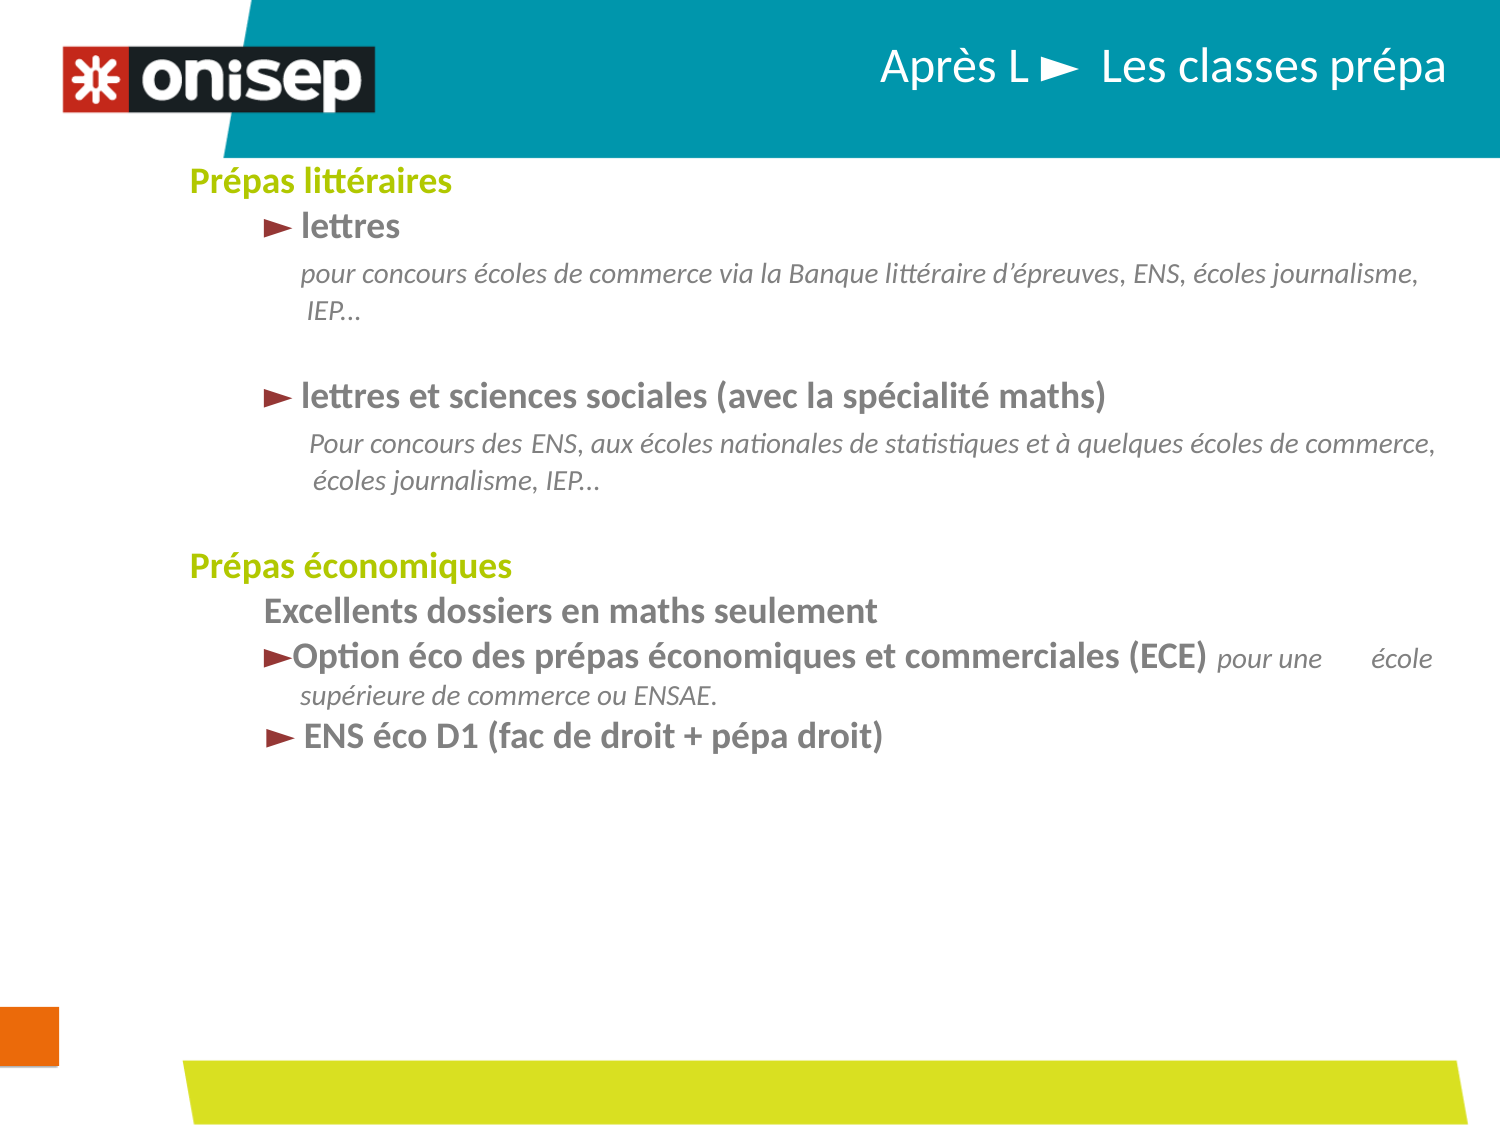

Après L ► Les classes prépa
Prépas littéraires
	► lettres
 pour concours écoles de commerce via la Banque littéraire d’épreuves, ENS, écoles journalisme, IEP...
	► lettres et sciences sociales (avec la spécialité maths)
 Pour concours des ENS, aux écoles nationales de statistiques et à quelques écoles de commerce, écoles journalisme, IEP...
Prépas économiques
	Excellents dossiers en maths seulement
	►Option éco des prépas économiques et commerciales (ECE) pour une 	école supérieure de commerce ou ENSAE.
 ► ENS éco D1 (fac de droit + pépa droit)